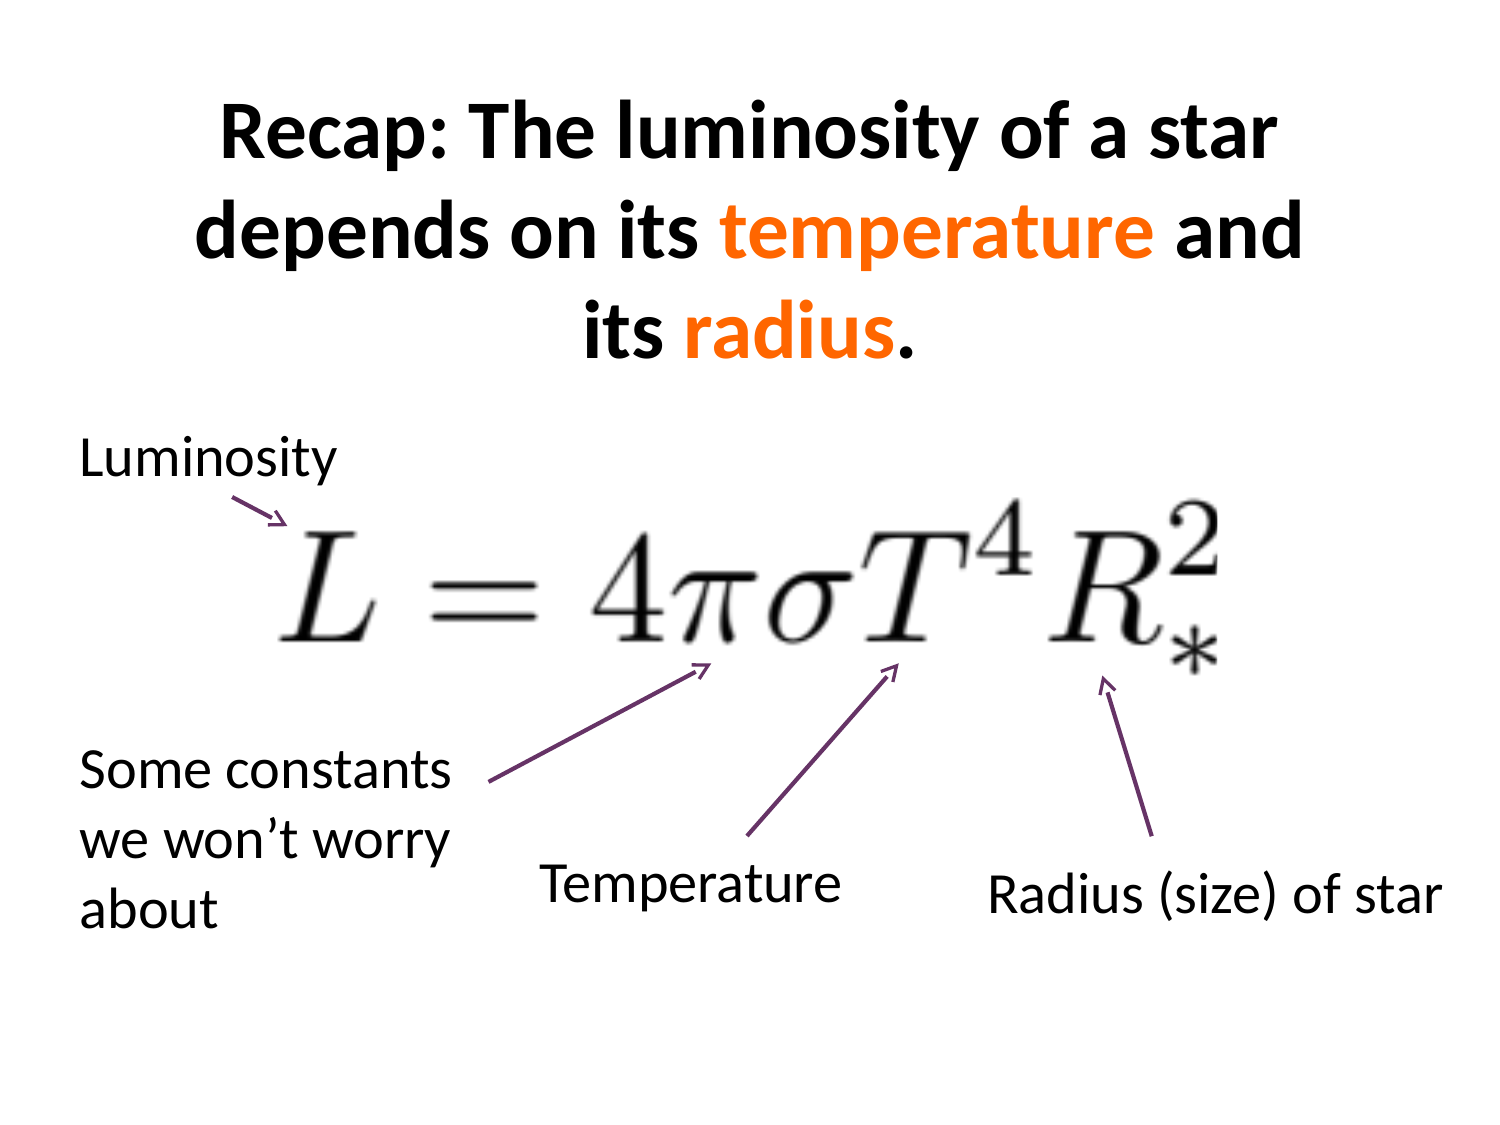

Recap: The luminosity of a star depends on its temperature and its radius.
Luminosity
Some constants we won’t worry about
Temperature
Radius (size) of star